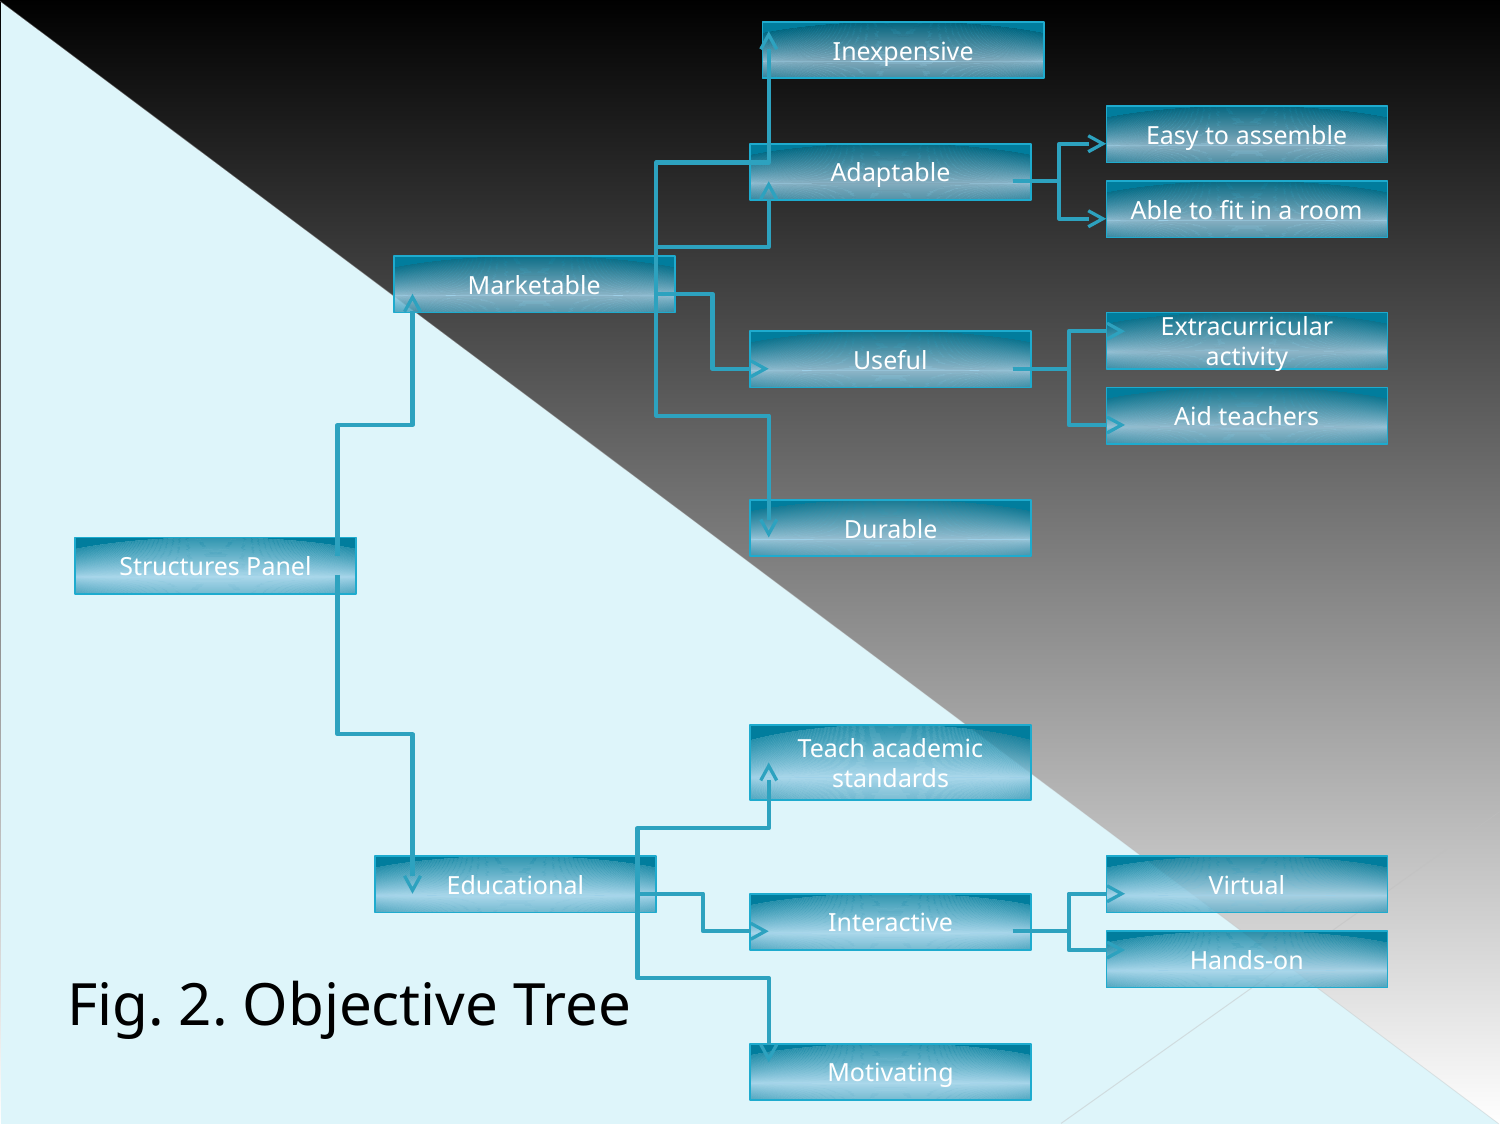

Inexpensive
Easy to assemble
Adaptable
Able to fit in a room
Marketable
Extracurricular activity
Useful
Aid teachers
Durable
Structures Panel
Teach academic standards
Educational
Virtual
Interactive
Hands-on
Fig. 2. Objective Tree
Motivating